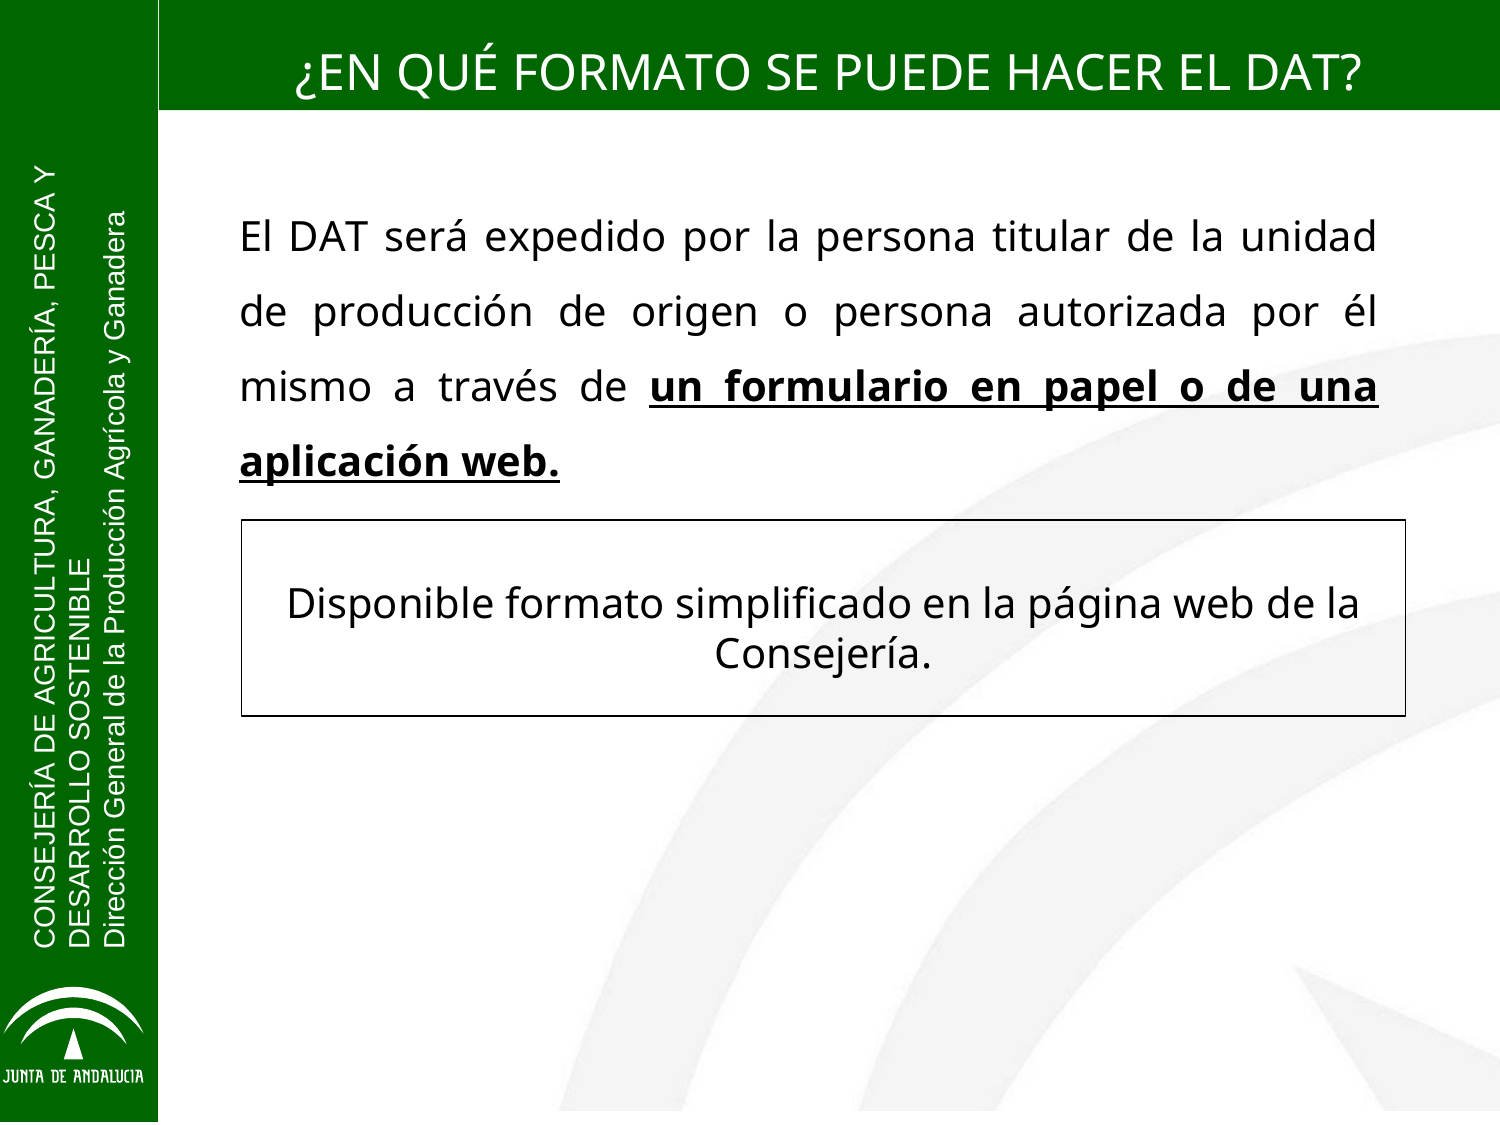

¿EN QUÉ FORMATO SE PUEDE HACER EL DAT?
El DAT será expedido por la persona titular de la unidad de producción de origen o persona autorizada por él mismo a través de un formulario en papel o de una aplicación web.
Disponible formato simplificado en la página web de la Consejería.